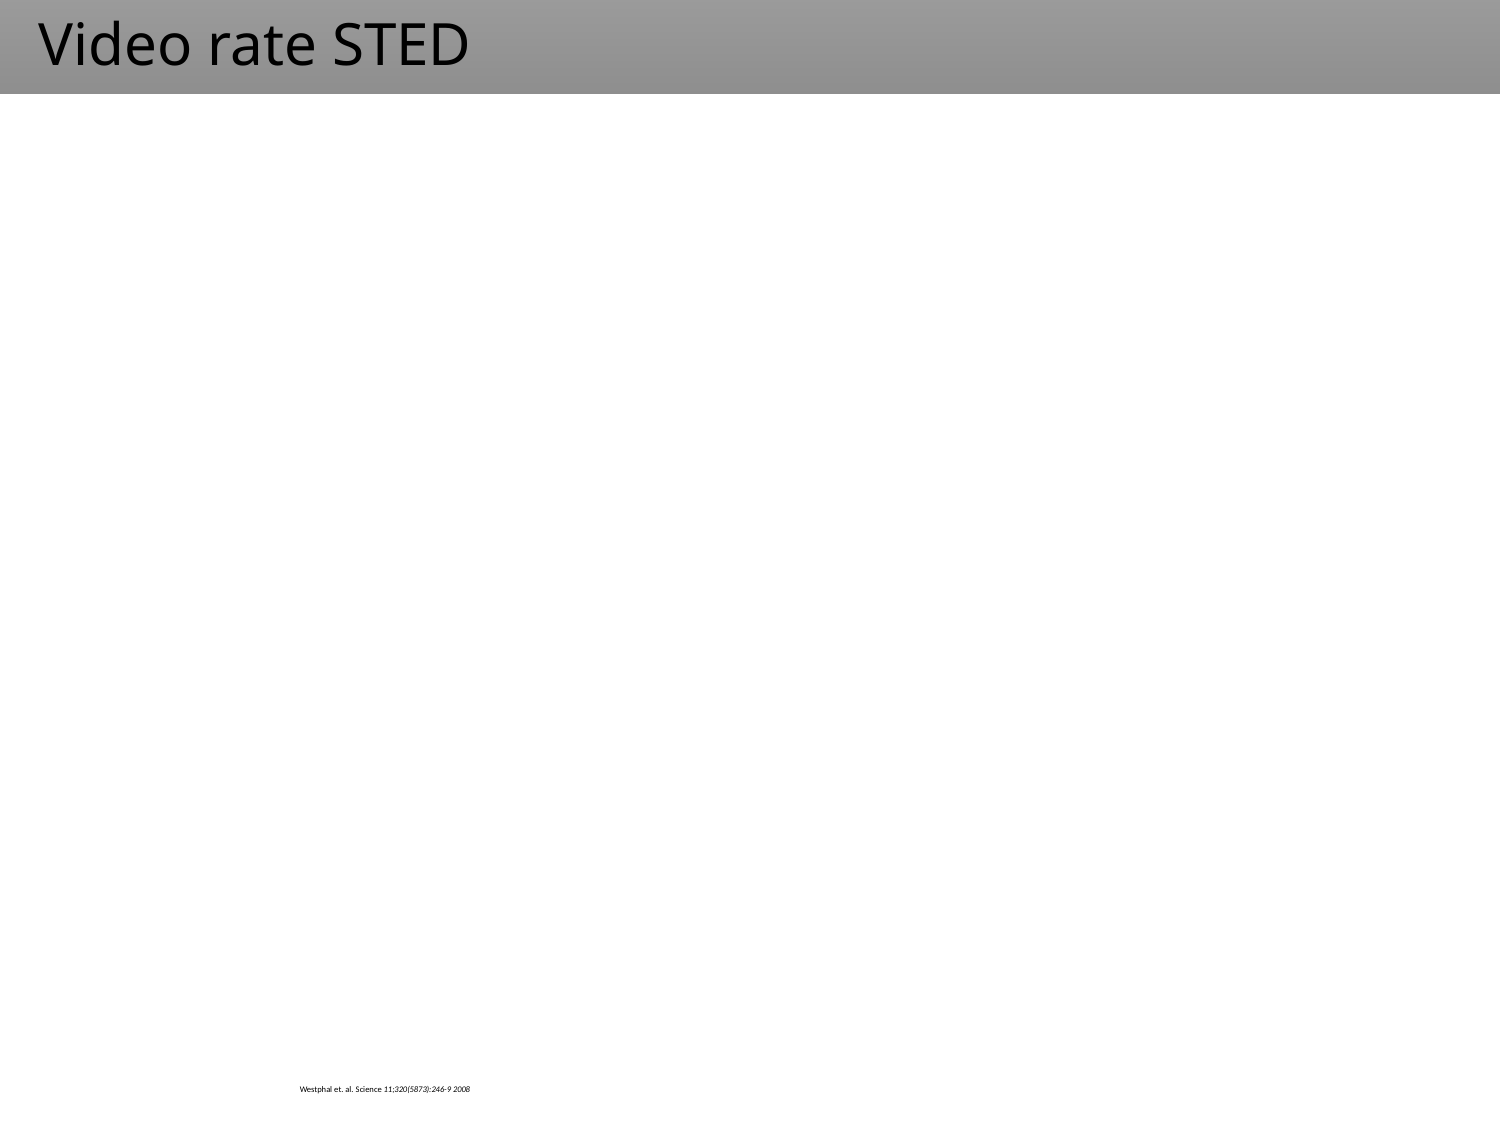

# Video rate STED
Video-rate (28 frames/s) far-field optical imaging with a focal spot size of 62 nm in living cells
Allowed mapping and describing the vesicle mobility within the highly confined space of synaptic boutons.
the fast recording of high resolution image frames is challenged by the limited number of photons emitted during the frame time
SOLUTION
balanced the resolution d, BY tuning the spot down to a size where it was possible to collect just enough photons from the features of interest to safely discern them from background.
BIOLOGICAL PROBLEM
vesicle movement has been difficult to study, because the ~40 nm diameter vesicles are housed in presynaptic nerve terminals of ~1 μm in diameter, referred to as synaptic boutons.
Westphal et. al. Science 11;320(5873):246-9 2008